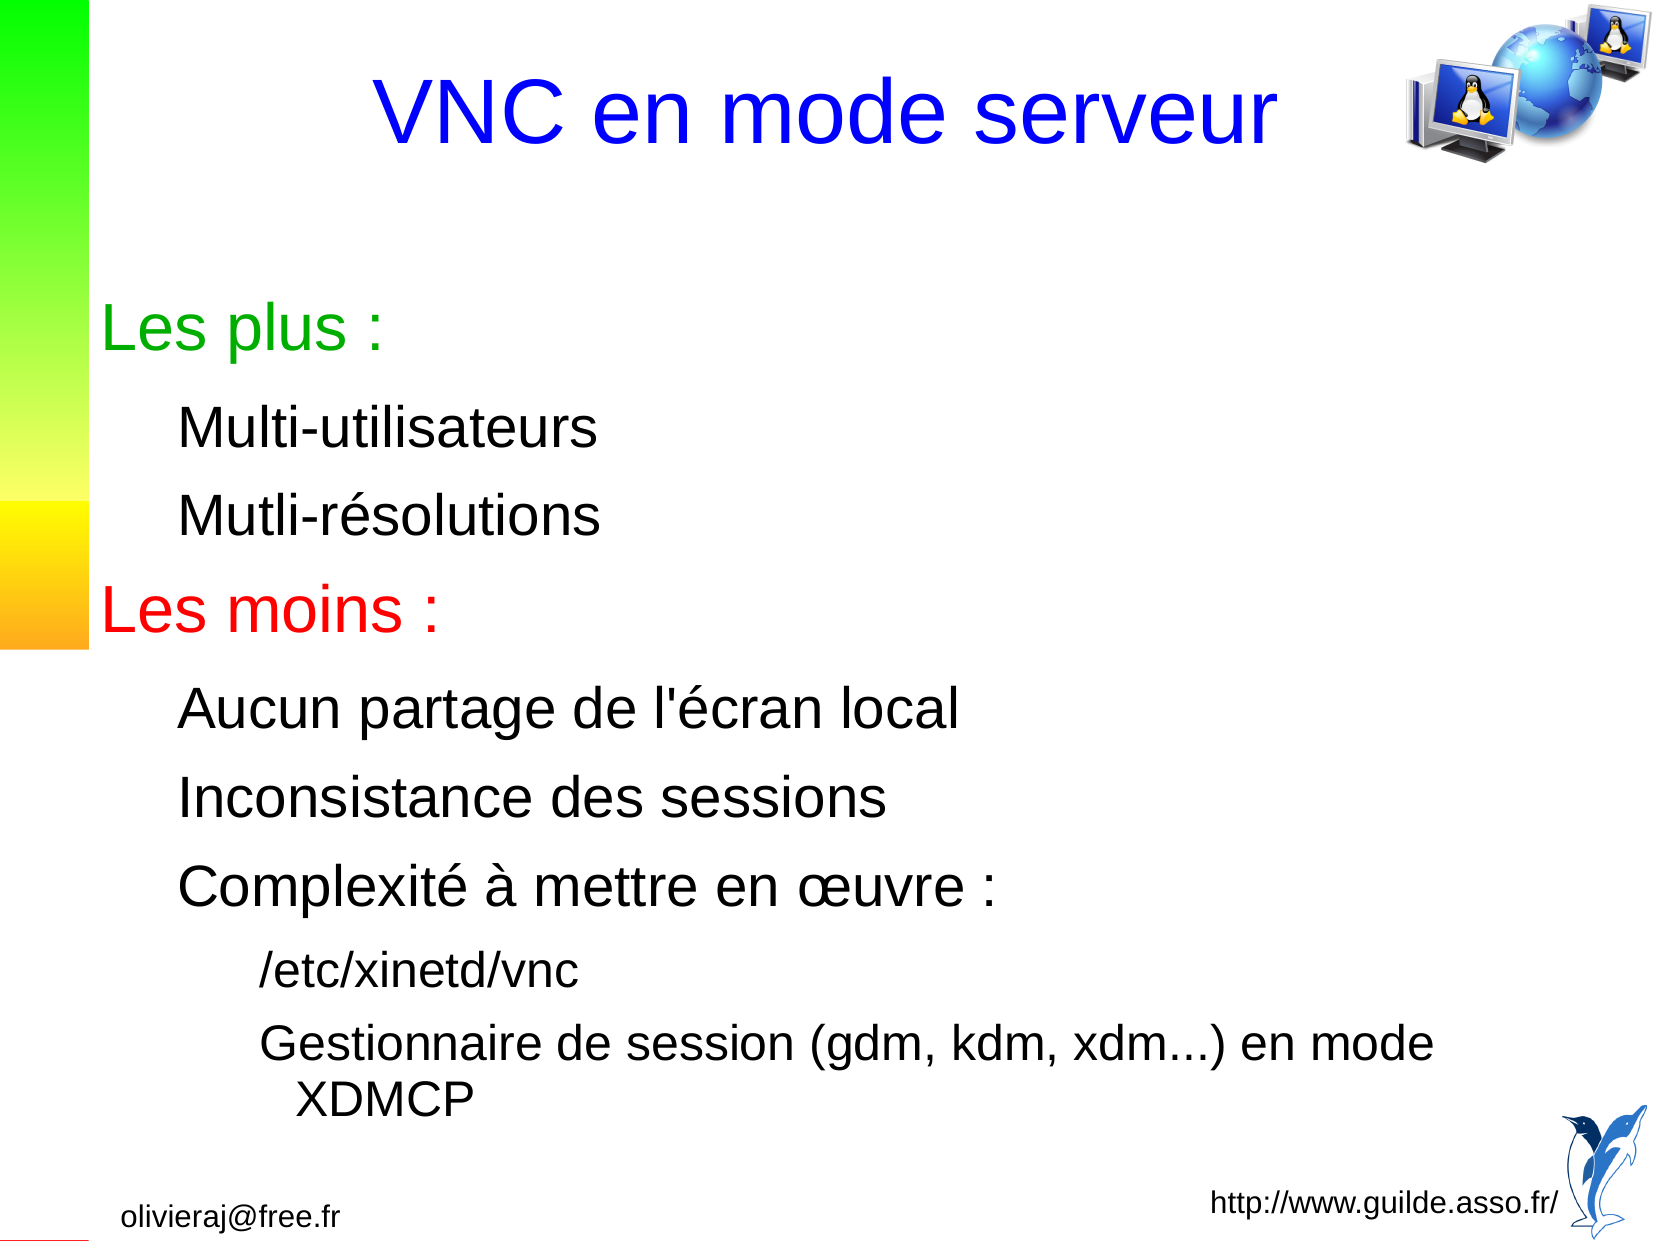

# VNC en mode serveur
Les plus :
Multi-utilisateurs
Mutli-résolutions
Les moins :
Aucun partage de l'écran local
Inconsistance des sessions
Complexité à mettre en œuvre :
/etc/xinetd/vnc
Gestionnaire de session (gdm, kdm, xdm...) en mode XDMCP